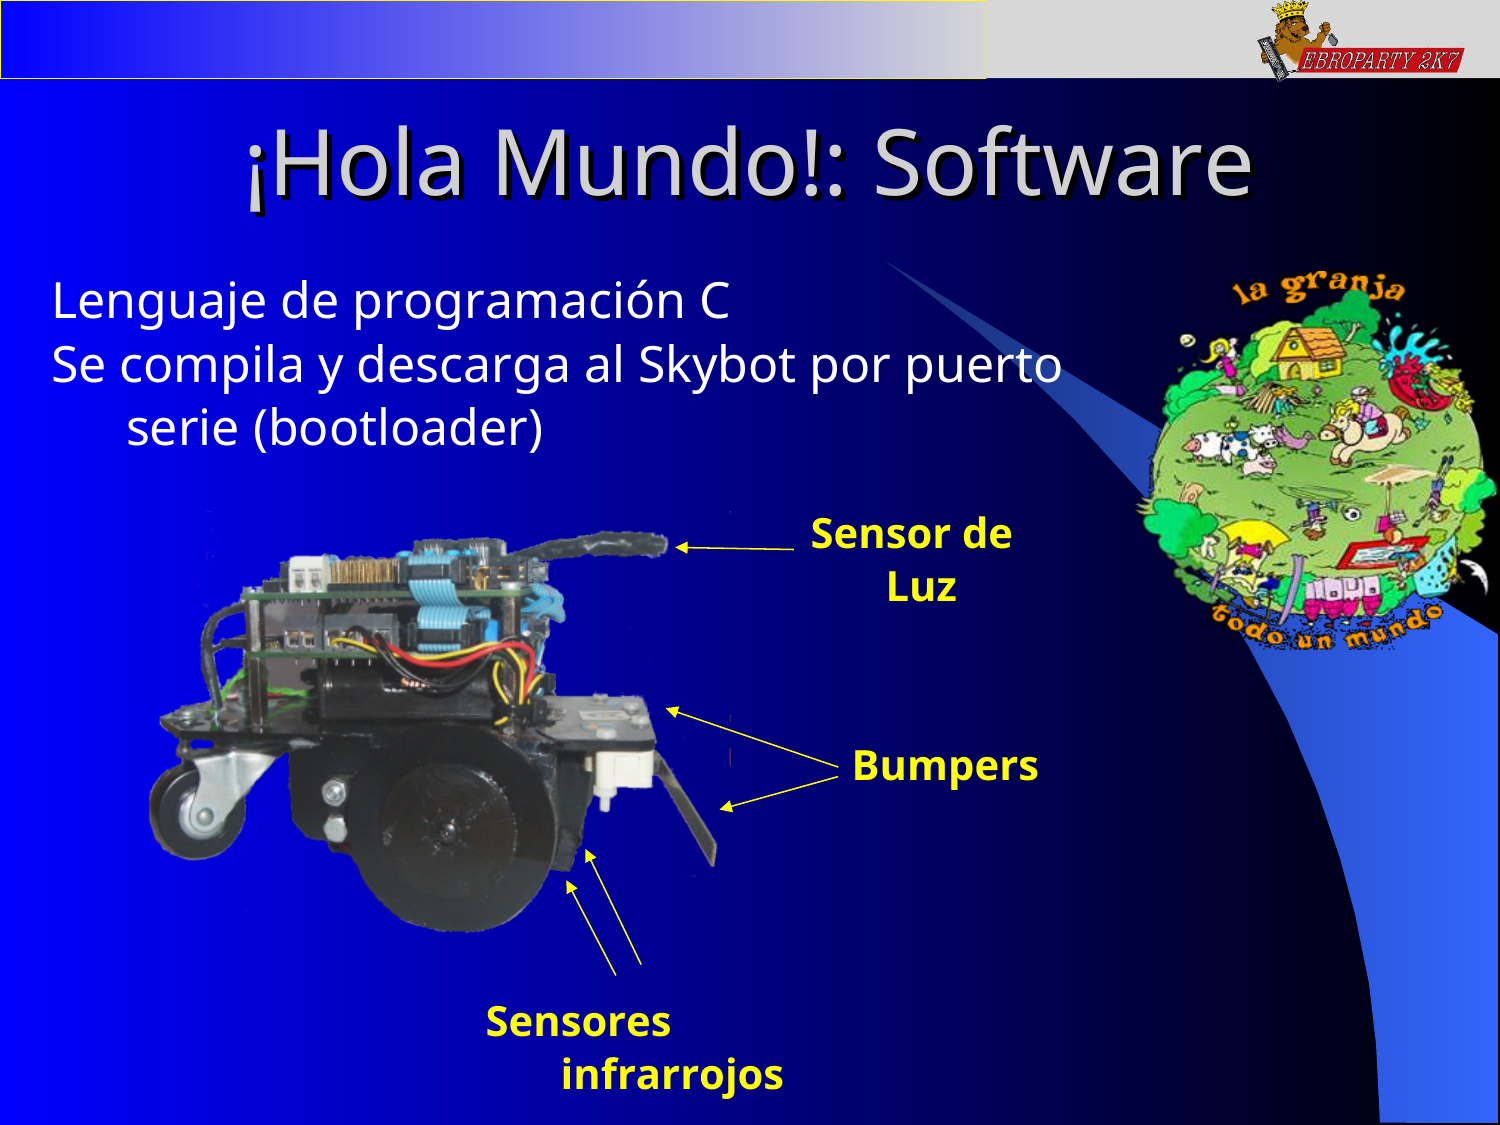

# ¡Hola Mundo!: Software
Lenguaje de programación C
Se compila y descarga al Skybot por puerto serie (bootloader)
Sensor de Luz
Bumpers
Sensores infrarrojos